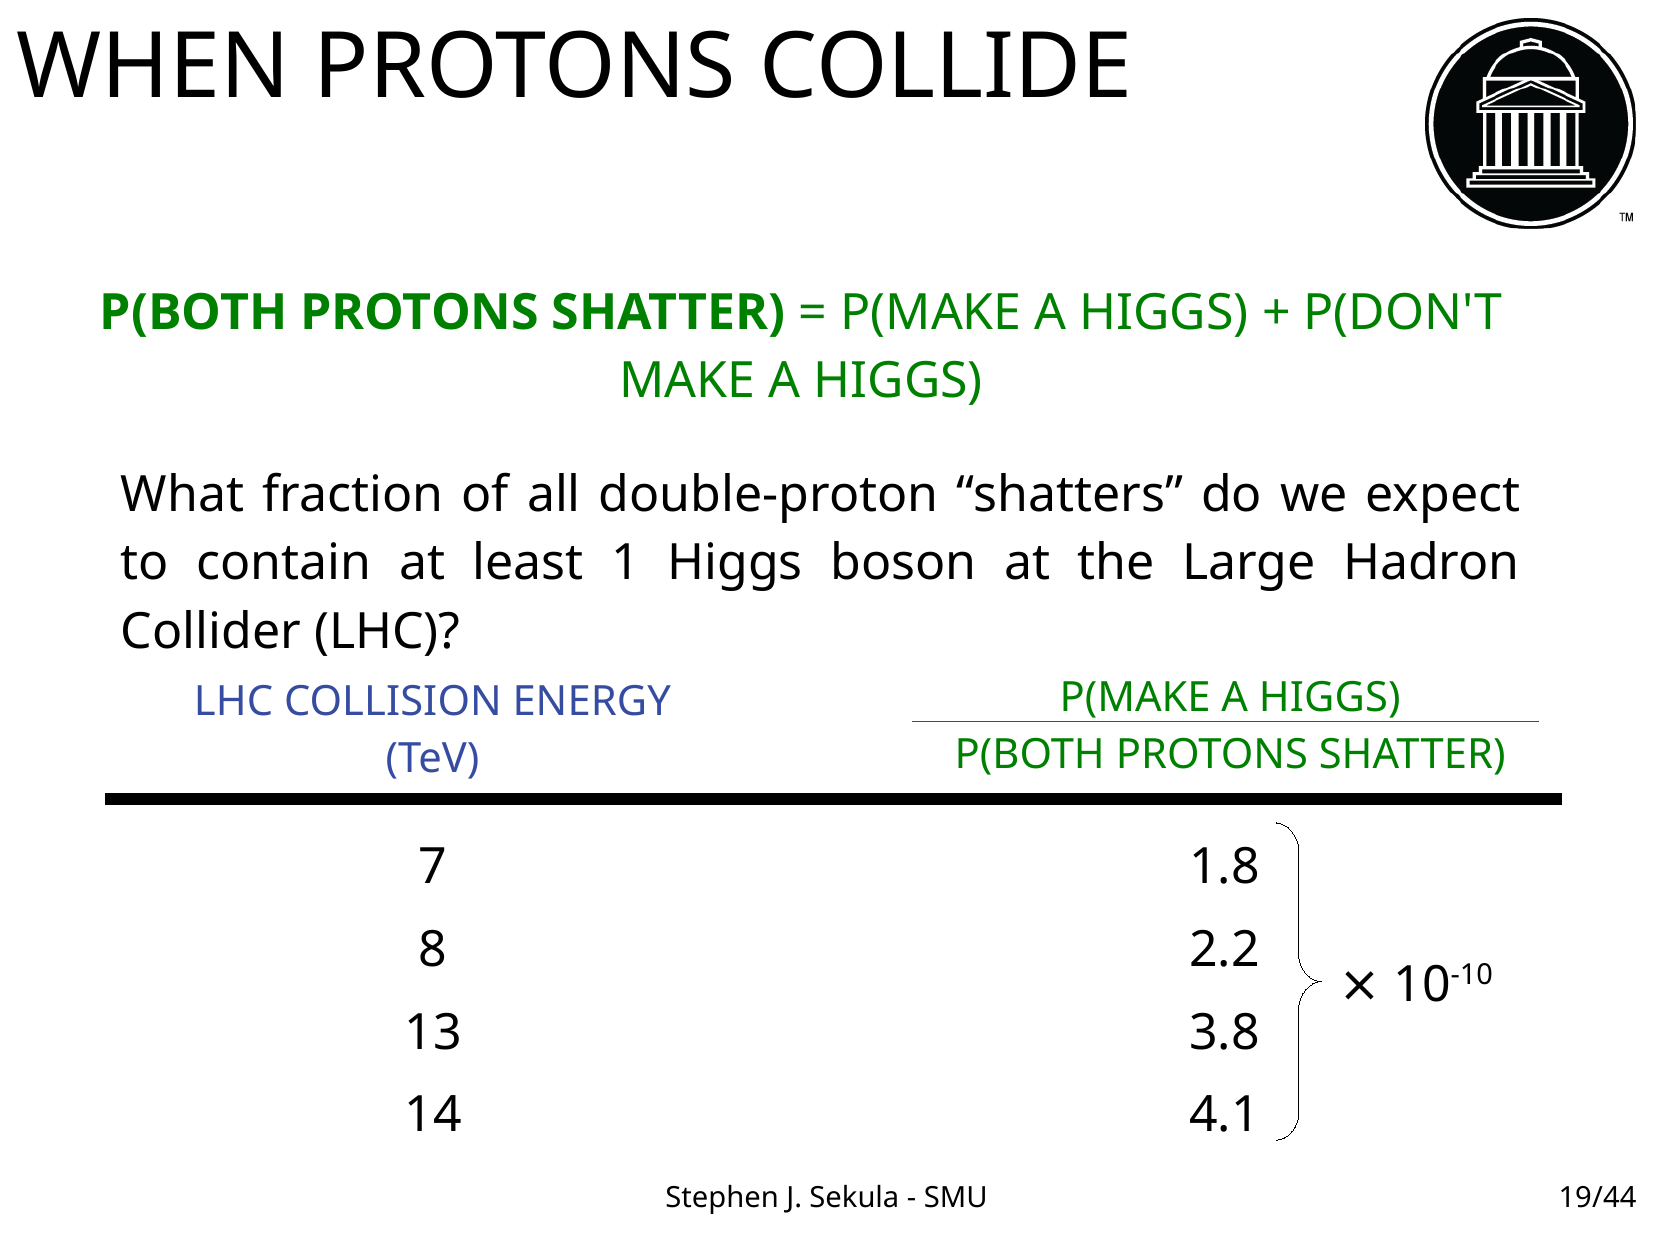

# WHEN PROTONS COLLIDE
P(BOTH PROTONS SHATTER) = P(MAKE A HIGGS) + P(DON'T MAKE A HIGGS)
What fraction of all double-proton “shatters” do we expect to contain at least 1 Higgs boson at the Large Hadron Collider (LHC)?
P(MAKE A HIGGS)
P(BOTH PROTONS SHATTER)
LHC COLLISION ENERGY
(TeV)
7
1.8
8
2.2
⨯ 10-10
13
3.8
14
4.1
19
Stephen J. Sekula - SMU